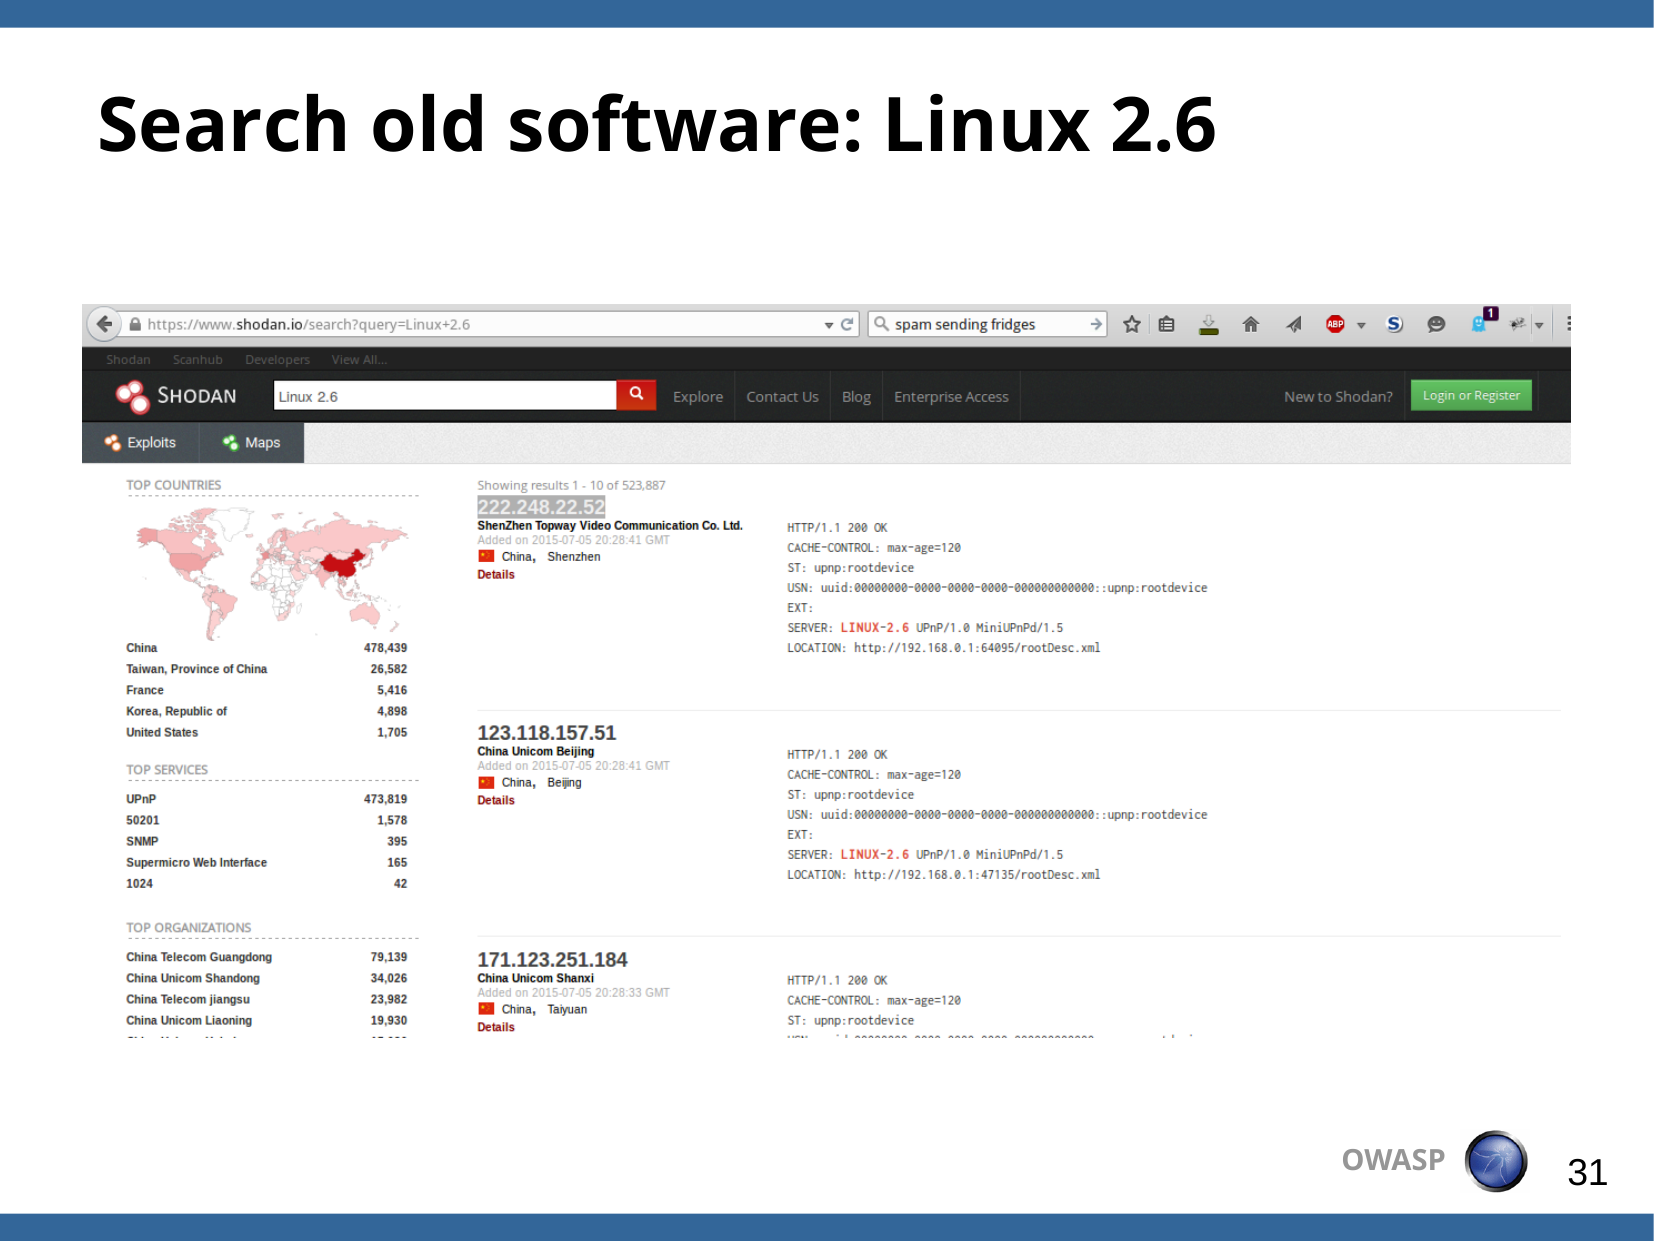

# Search old software: Linux 2.6
31